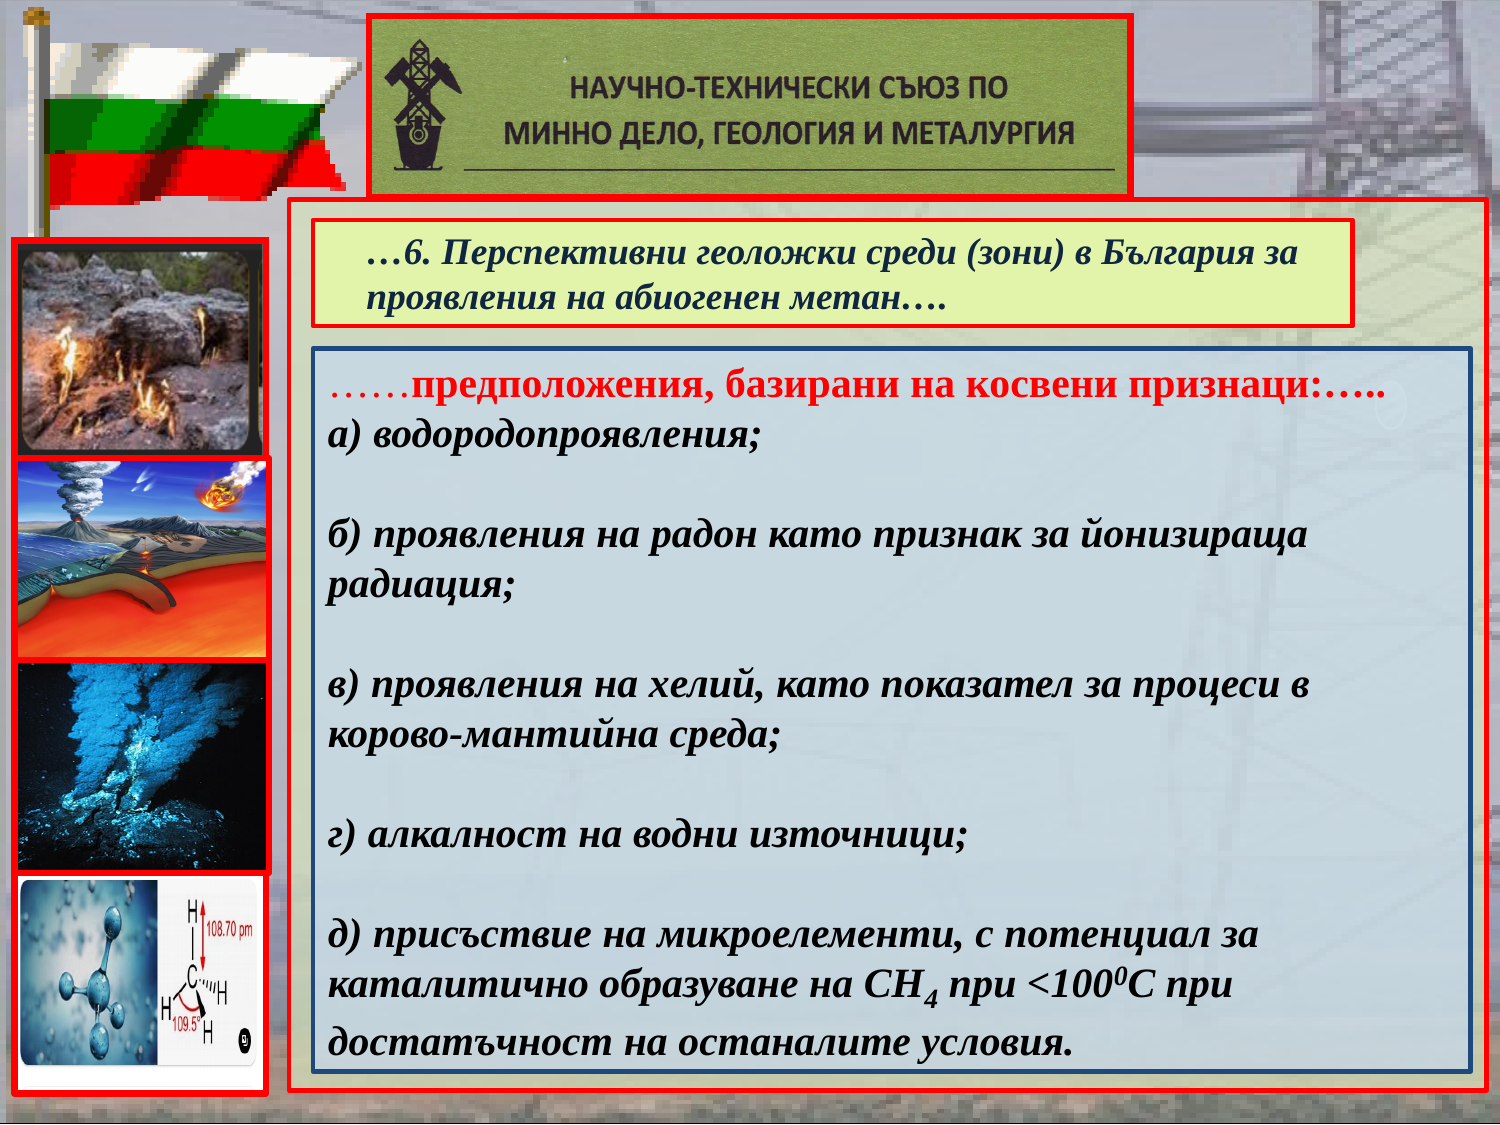

…6. Перспективни геоложки среди (зони) в България за проявления на абиогенен метан….
……предположения, базирани на косвени признаци:…..
а) водородопроявления;
б) проявления на радон като признак за йонизираща радиация;
в) проявления на хелий, като показател за процеси в корово-мантийна среда;
г) алкалност на водни източници;
д) присъствие на микроелементи, с потенциал за каталитично образуване на СН4 при <1000С при достатъчност на останалите условия.